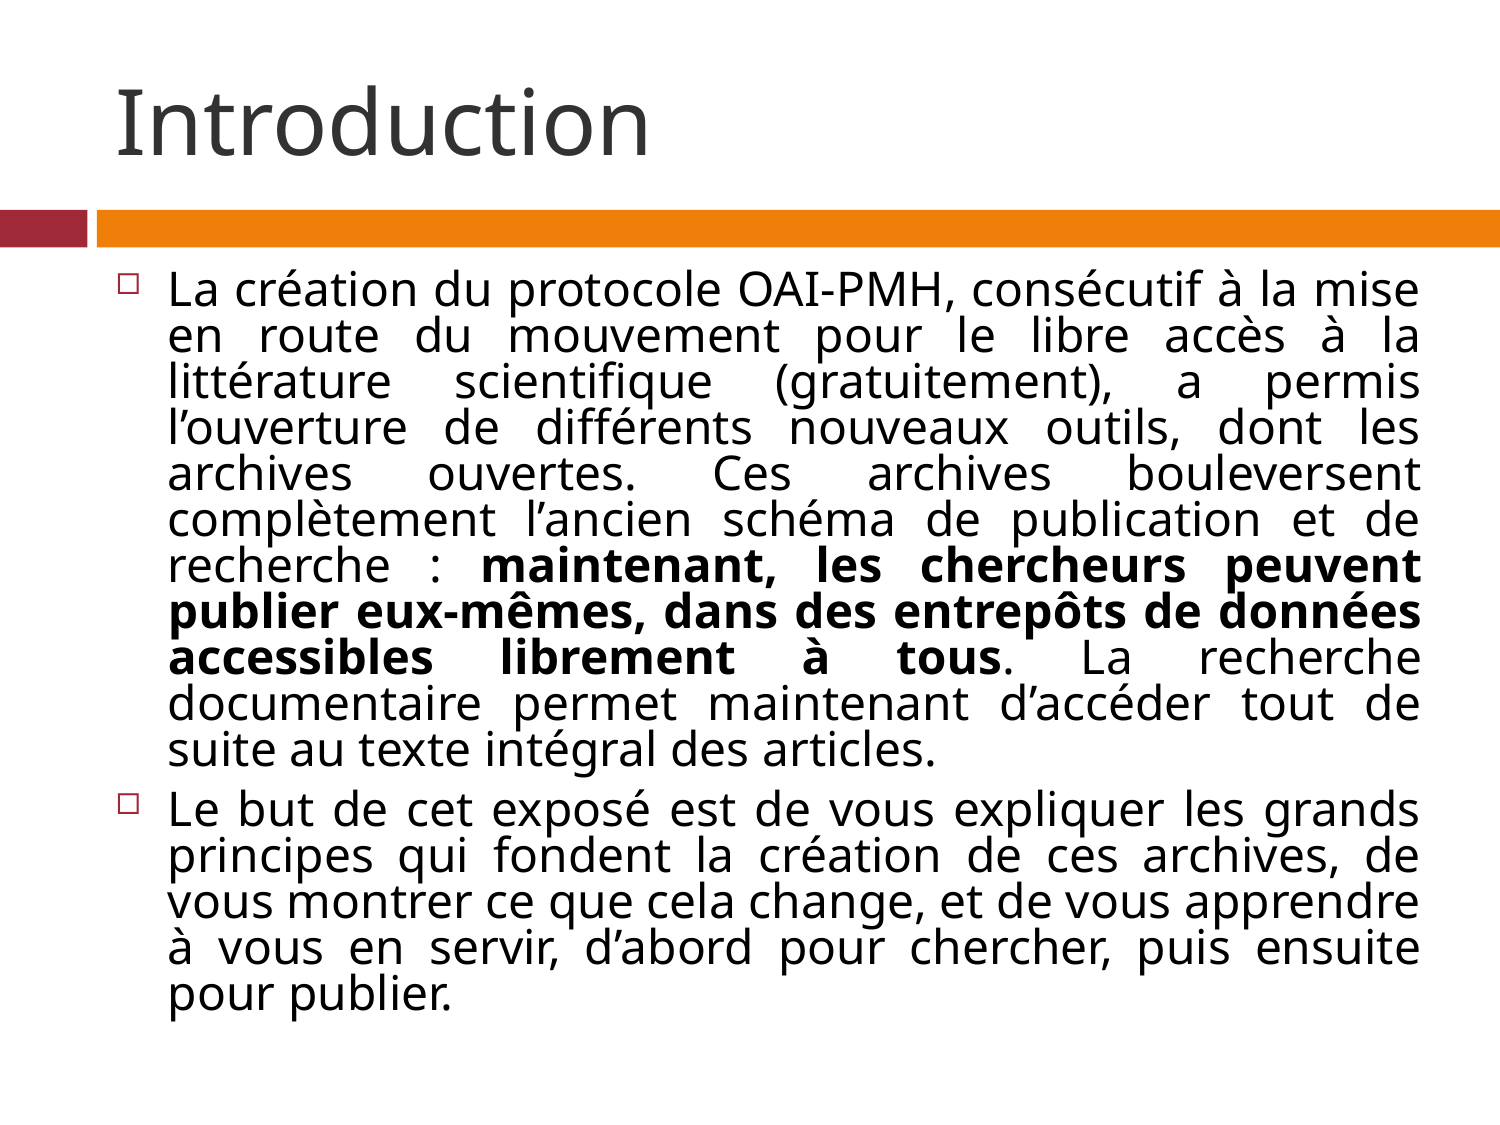

# Introduction
La création du protocole OAI-PMH, consécutif à la mise en route du mouvement pour le libre accès à la littérature scientifique (gratuitement), a permis l’ouverture de différents nouveaux outils, dont les archives ouvertes. Ces archives bouleversent complètement l’ancien schéma de publication et de recherche : maintenant, les chercheurs peuvent publier eux-mêmes, dans des entrepôts de données accessibles librement à tous. La recherche documentaire permet maintenant d’accéder tout de suite au texte intégral des articles.
Le but de cet exposé est de vous expliquer les grands principes qui fondent la création de ces archives, de vous montrer ce que cela change, et de vous apprendre à vous en servir, d’abord pour chercher, puis ensuite pour publier.